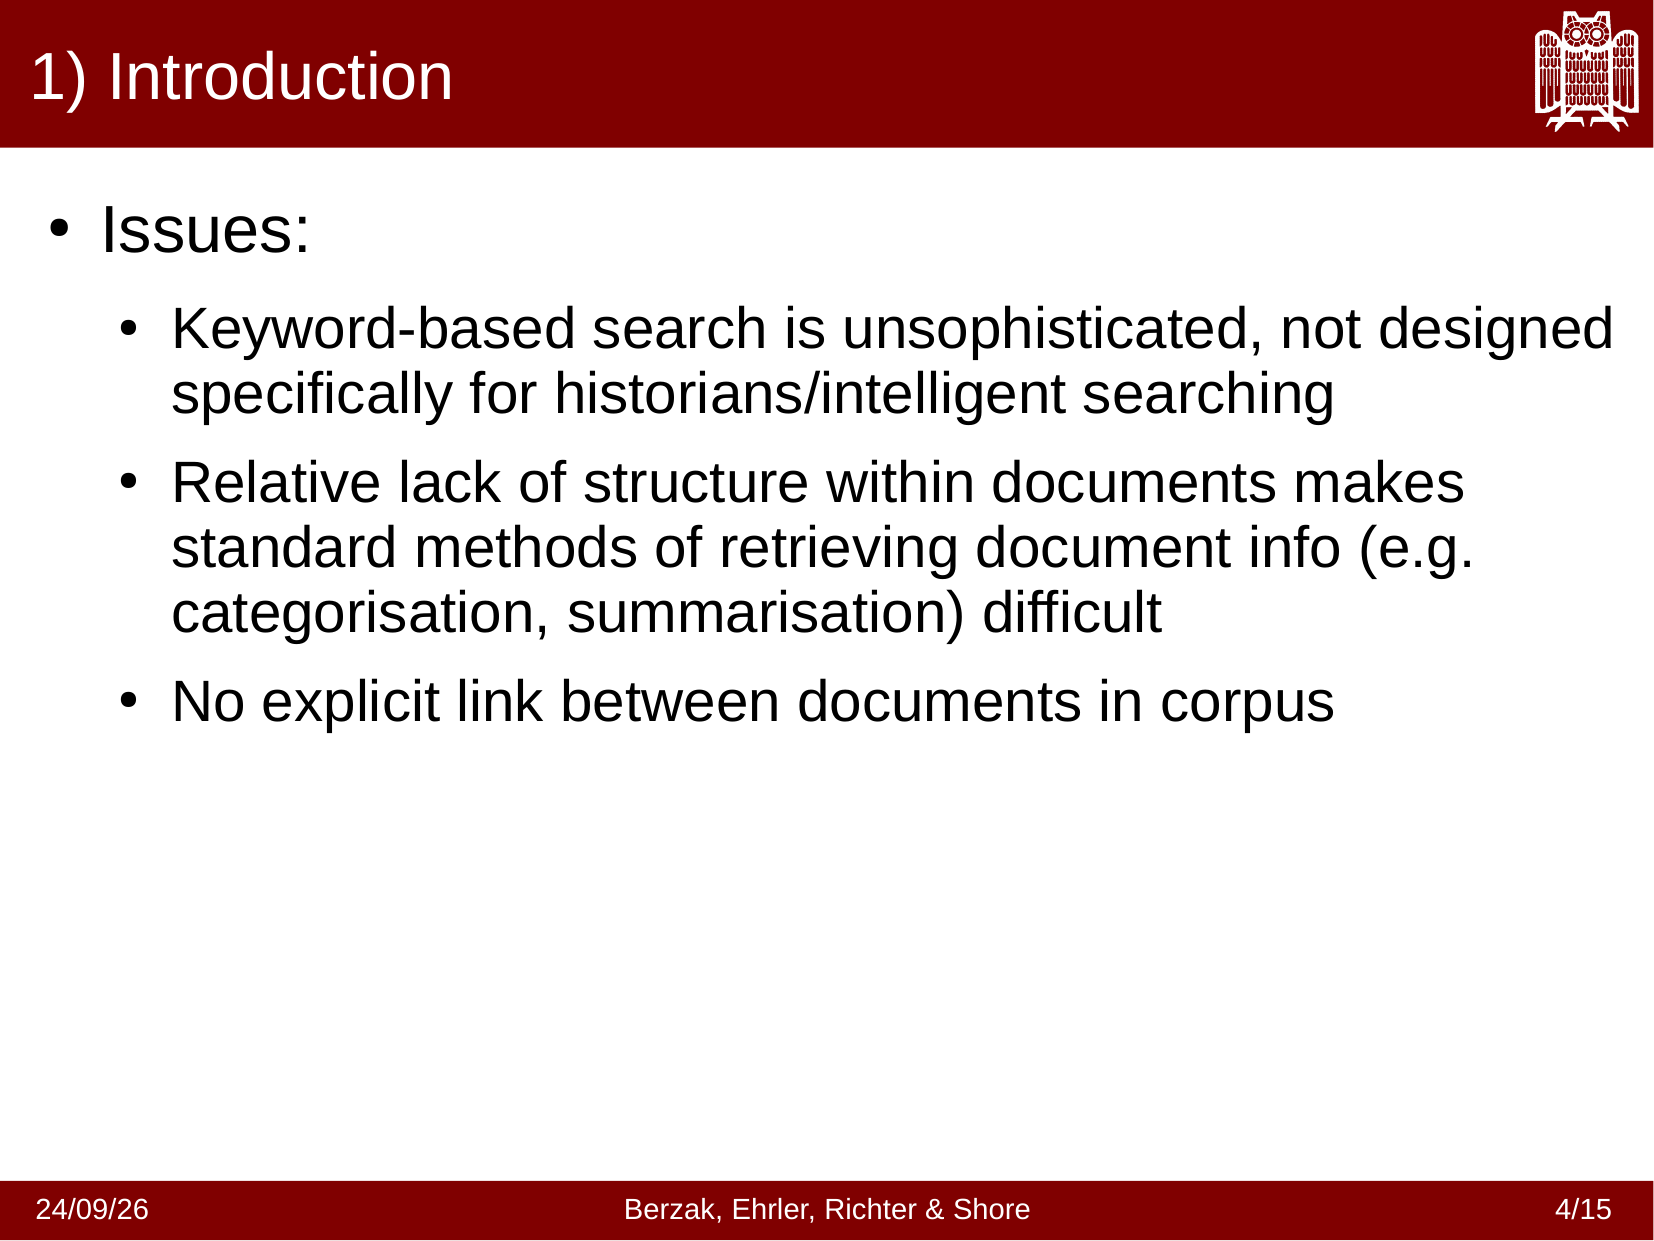

# 1) Introduction
Issues:
Keyword-based search is unsophisticated, not designed specifically for historians/intelligent searching
Relative lack of structure within documents makes standard methods of retrieving document info (e.g. categorisation, summarisation) difficult
No explicit link between documents in corpus
Berzak, Ehrler, Richter & Shore
4